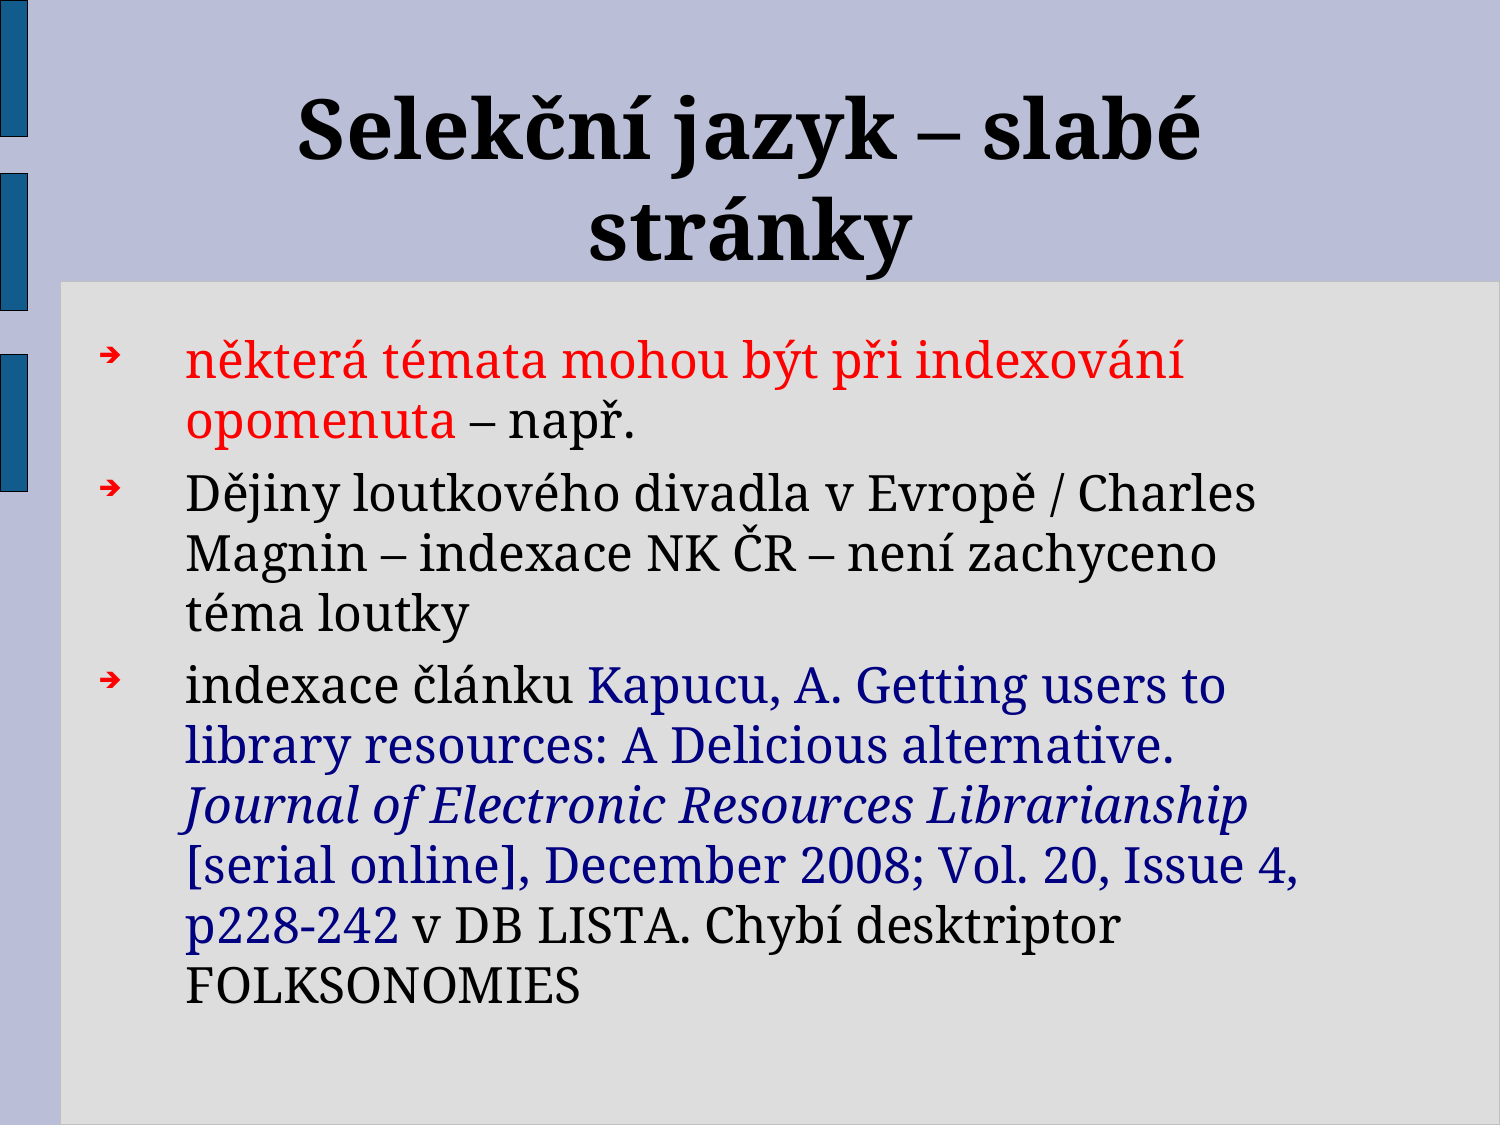

# Selekční jazyk – slabé stránky
některá témata mohou být při indexování opomenuta – např.
Dějiny loutkového divadla v Evropě / Charles Magnin – indexace NK ČR – není zachyceno téma loutky
indexace článku Kapucu, A. Getting users to library resources: A Delicious alternative. Journal of Electronic Resources Librarianship [serial online], December 2008; Vol. 20, Issue 4, p228-242 v DB LISTA. Chybí desktriptor FOLKSONOMIES